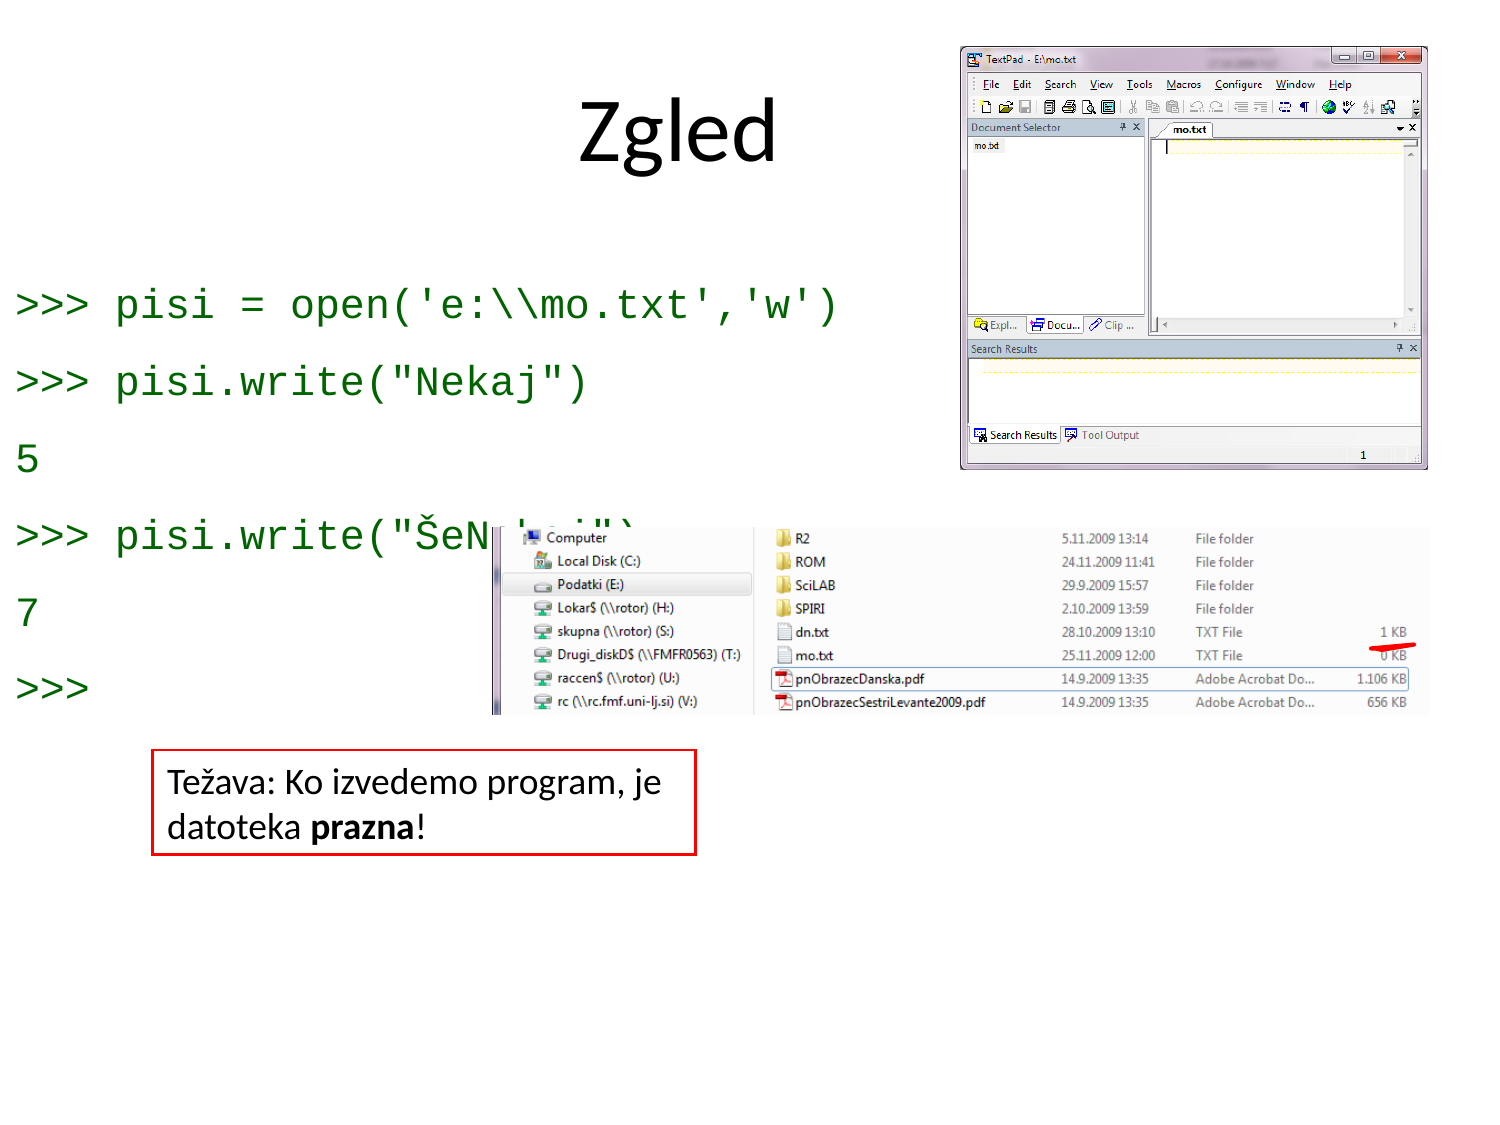

# Zgled
>>> pisi = open('e:\\mo.txt','w')
>>> pisi.write("Nekaj")
5
>>> pisi.write("ŠeNekaj")
7
>>>
Težava: Ko izvedemo program, je datoteka prazna!